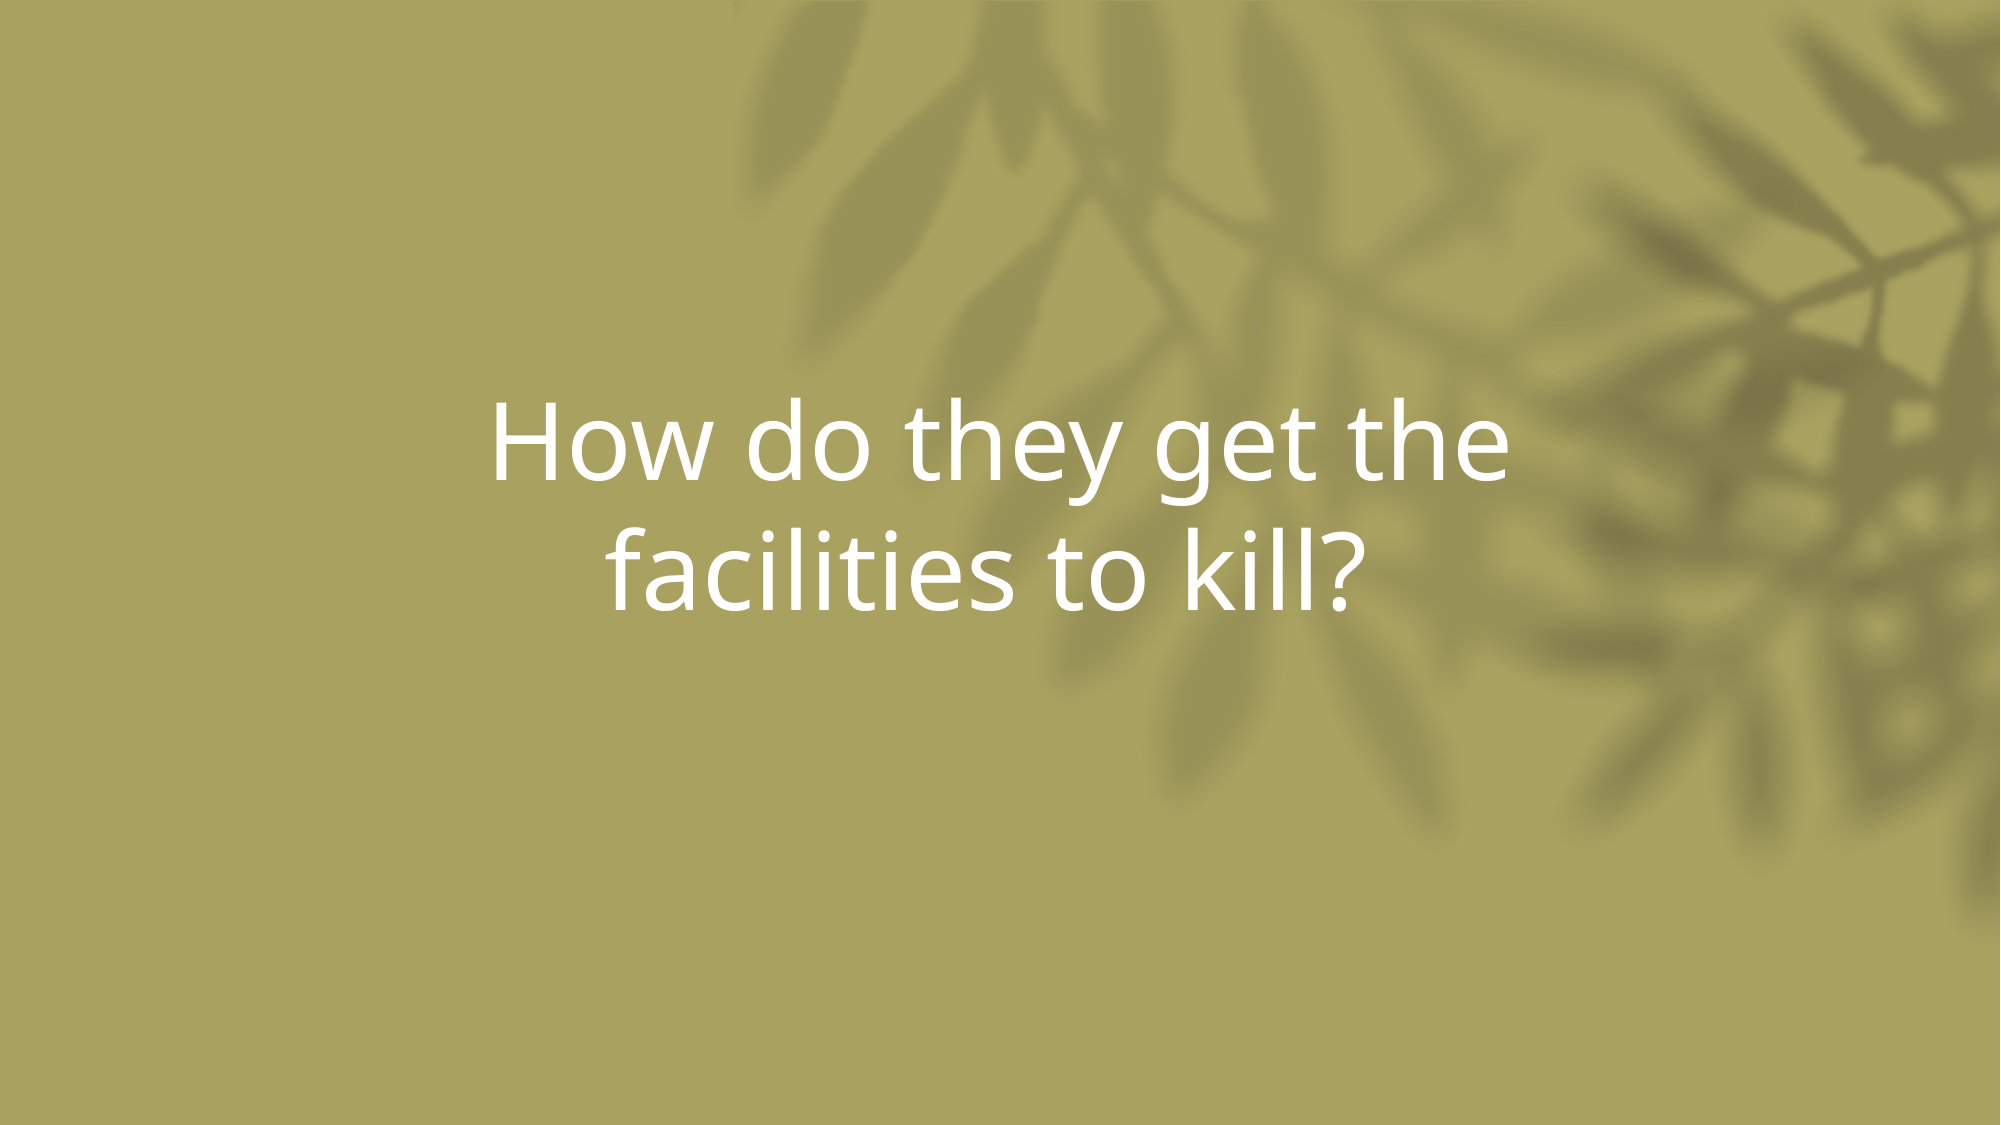

# How do they get the facilities to kill?